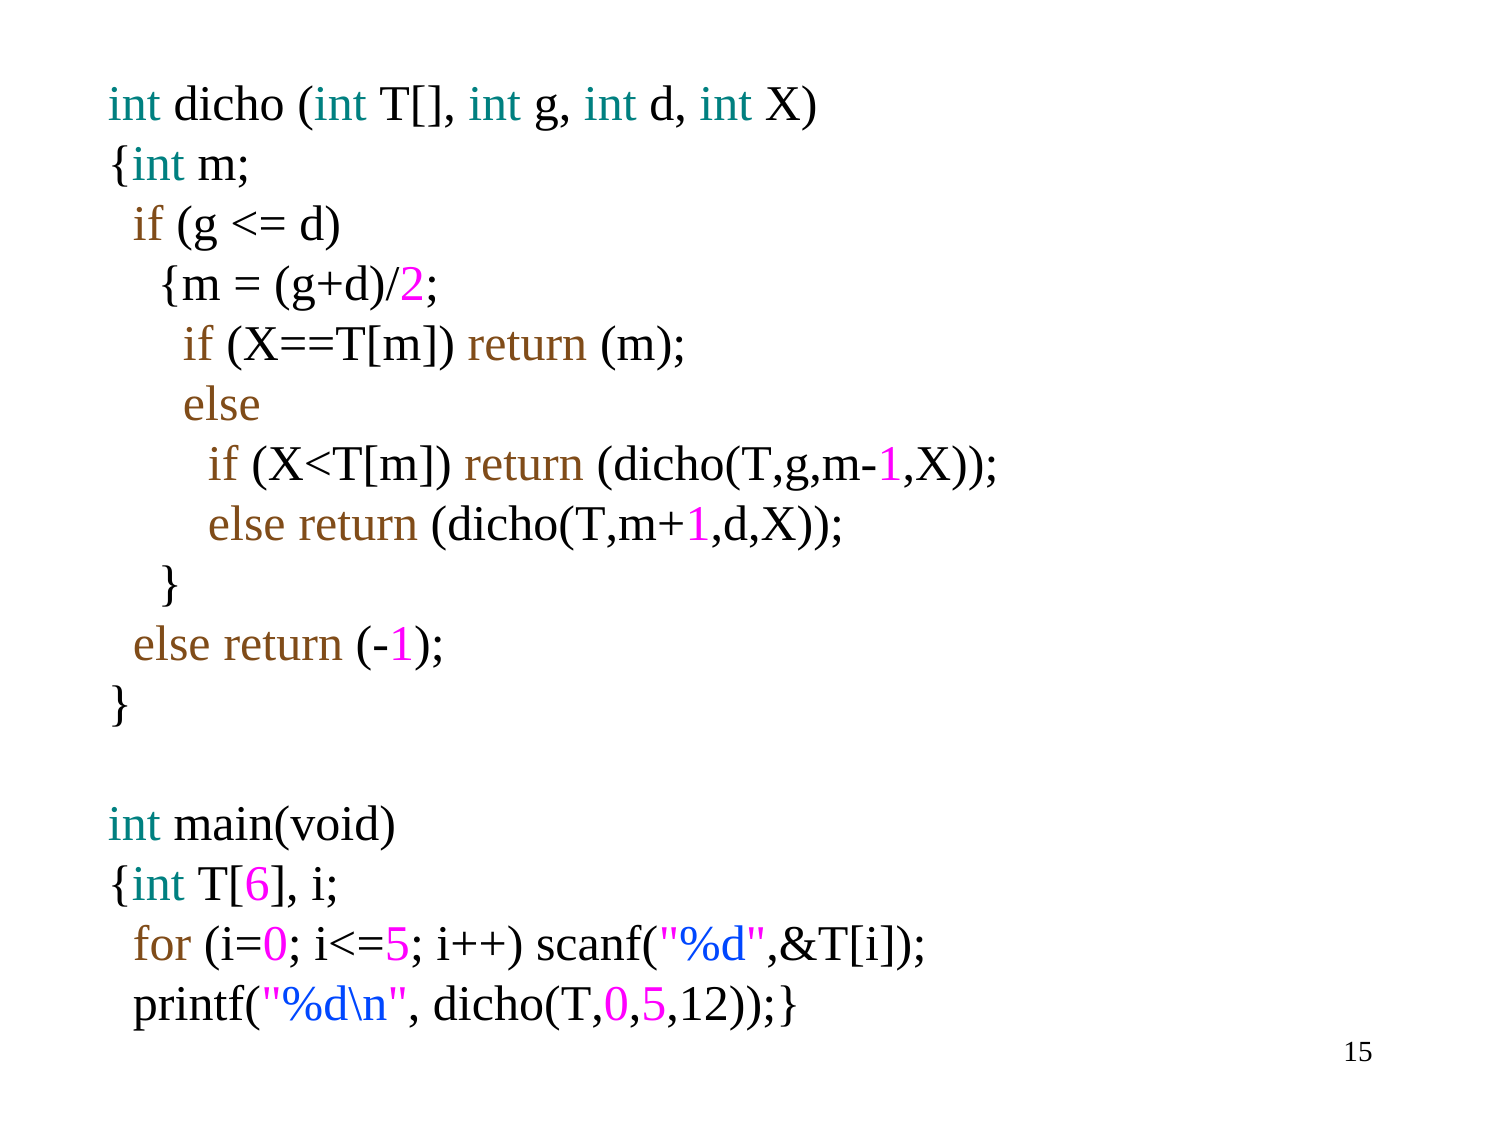

int dicho (int T[], int g, int d, int X)
{int m;
 if (g <= d)
 {m = (g+d)/2;
 if (X==T[m]) return (m);
 else
 if (X<T[m]) return (dicho(T,g,m-1,X));
 else return (dicho(T,m+1,d,X));
 }
 else return (-1);
}
int main(void)
{int T[6], i;
 for (i=0; i<=5; i++) scanf("%d",&T[i]);
 printf("%d\n", dicho(T,0,5,12));}
15